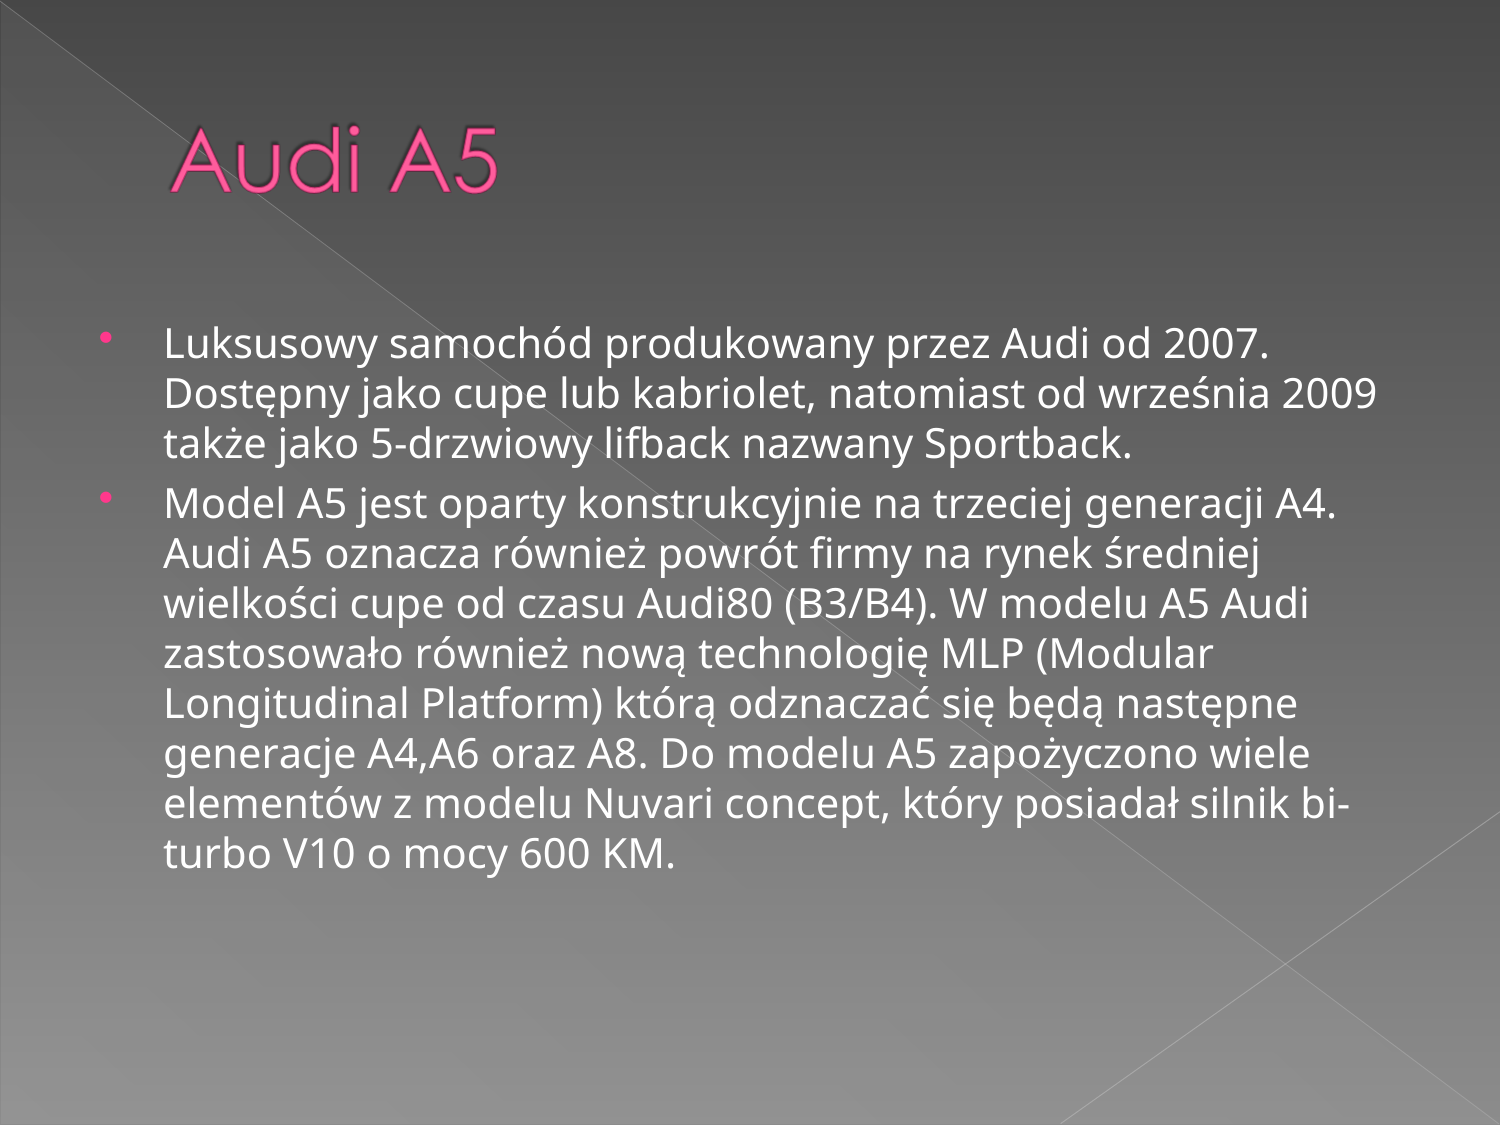

Luksusowy samochód produkowany przez Audi od 2007. Dostępny jako cupe lub kabriolet, natomiast od września 2009 także jako 5-drzwiowy lifback nazwany Sportback.
Model A5 jest oparty konstrukcyjnie na trzeciej generacji A4. Audi A5 oznacza również powrót firmy na rynek średniej wielkości cupe od czasu Audi80 (B3/B4). W modelu A5 Audi zastosowało również nową technologię MLP (Modular Longitudinal Platform) którą odznaczać się będą następne generacje A4,A6 oraz A8. Do modelu A5 zapożyczono wiele elementów z modelu Nuvari concept, który posiadał silnik bi-turbo V10 o mocy 600 KM.